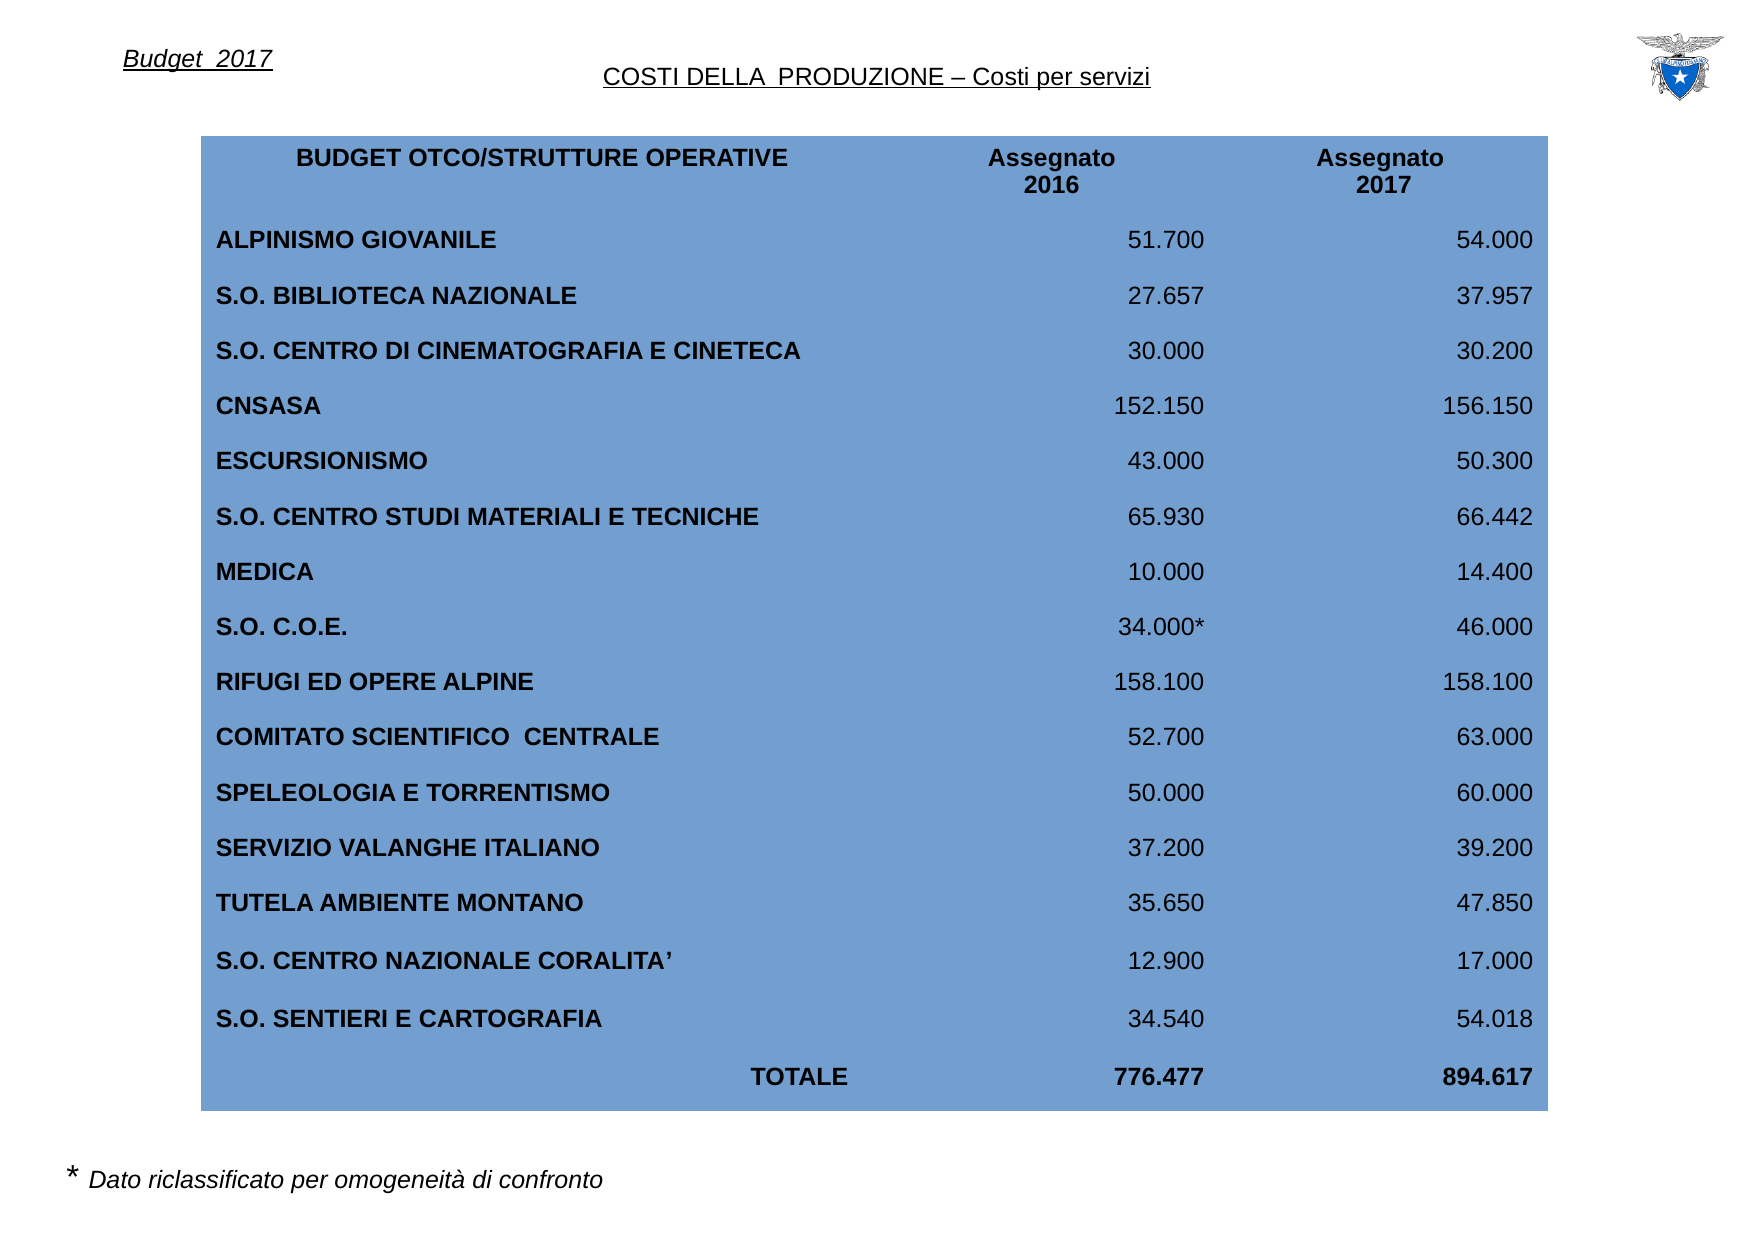

Budget 2017
COSTI DELLA PRODUZIONE – Costi per servizi
| BUDGET OTCO/STRUTTURE OPERATIVE | Assegnato 2016 | Assegnato 2017 |
| --- | --- | --- |
| ALPINISMO GIOVANILE | 51.700 | 54.000 |
| S.O. BIBLIOTECA NAZIONALE | 27.657 | 37.957 |
| S.O. CENTRO DI CINEMATOGRAFIA E CINETECA | 30.000 | 30.200 |
| CNSASA | 152.150 | 156.150 |
| ESCURSIONISMO | 43.000 | 50.300 |
| S.O. CENTRO STUDI MATERIALI E TECNICHE | 65.930 | 66.442 |
| MEDICA | 10.000 | 14.400 |
| S.O. C.O.E. | 34.000\* | 46.000 |
| RIFUGI ED OPERE ALPINE | 158.100 | 158.100 |
| COMITATO SCIENTIFICO CENTRALE | 52.700 | 63.000 |
| SPELEOLOGIA E TORRENTISMO | 50.000 | 60.000 |
| SERVIZIO VALANGHE ITALIANO | 37.200 | 39.200 |
| TUTELA AMBIENTE MONTANO | 35.650 | 47.850 |
| S.O. CENTRO NAZIONALE CORALITA’ | 12.900 | 17.000 |
| S.O. SENTIERI E CARTOGRAFIA | 34.540 | 54.018 |
| TOTALE | 776.477 | 894.617 |
* Dato riclassificato per omogeneità di confronto